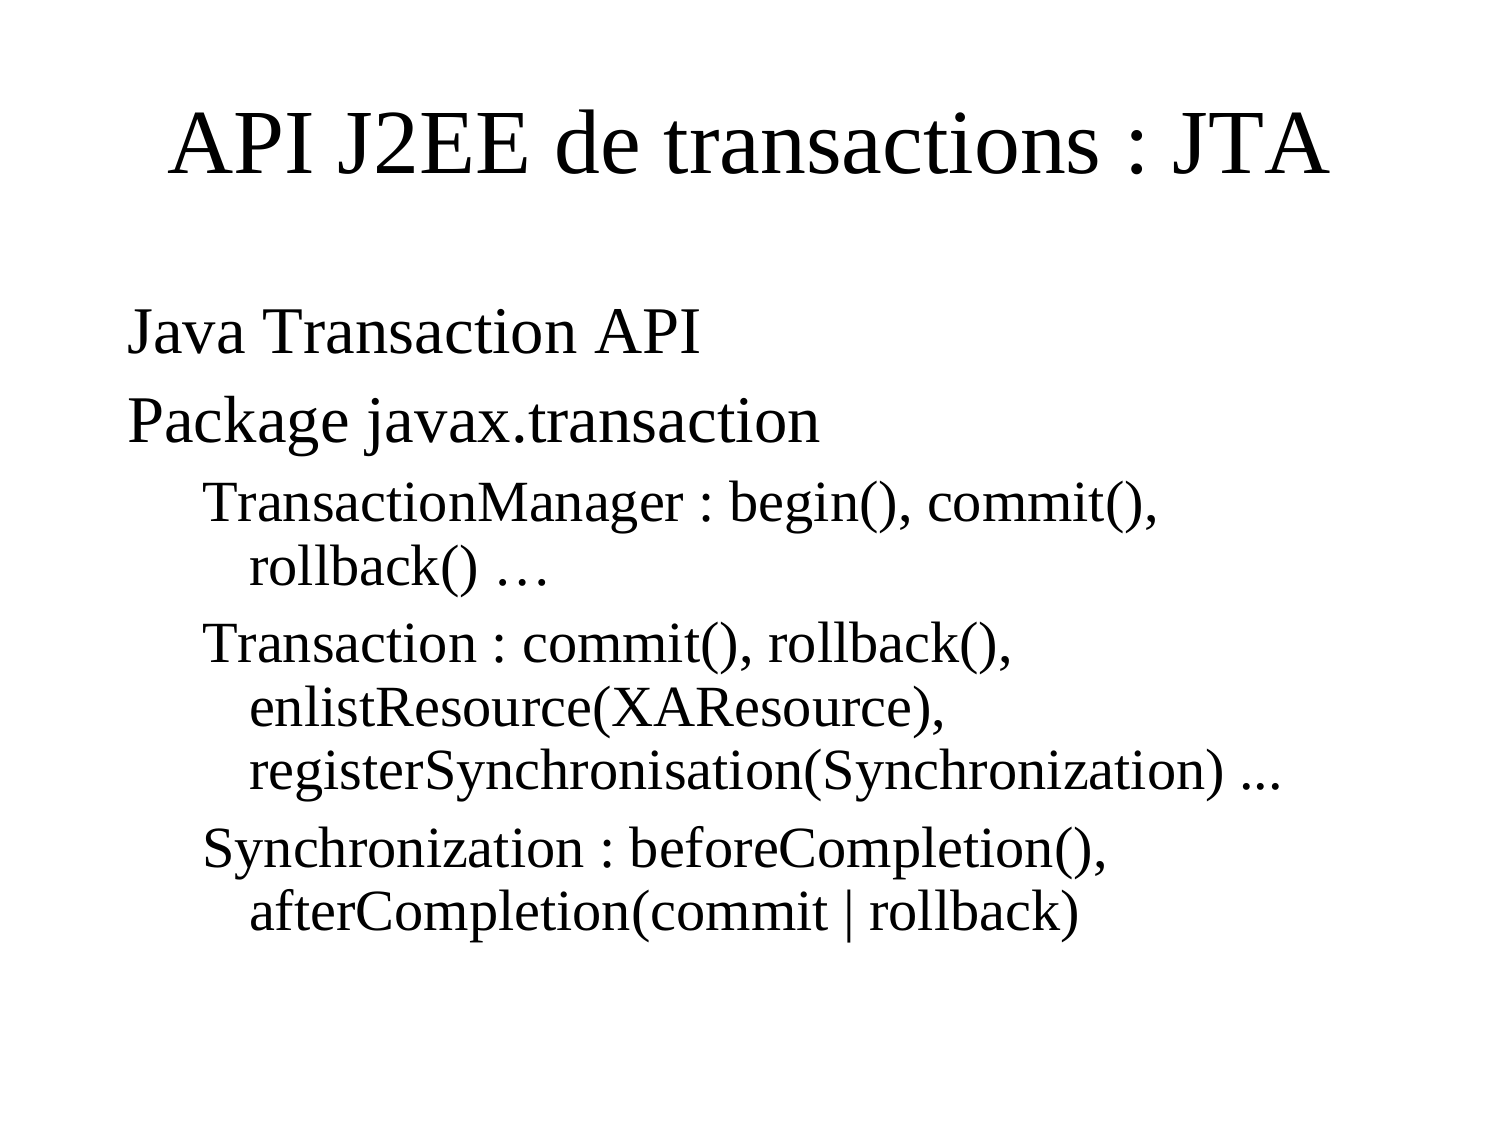

API J2EE de transactions : JTA
Java Transaction API
Package javax.transaction
TransactionManager : begin(), commit(), rollback() …
Transaction : commit(), rollback(), enlistResource(XAResource), registerSynchronisation(Synchronization) ...
Synchronization : beforeCompletion(), afterCompletion(commit | rollback)